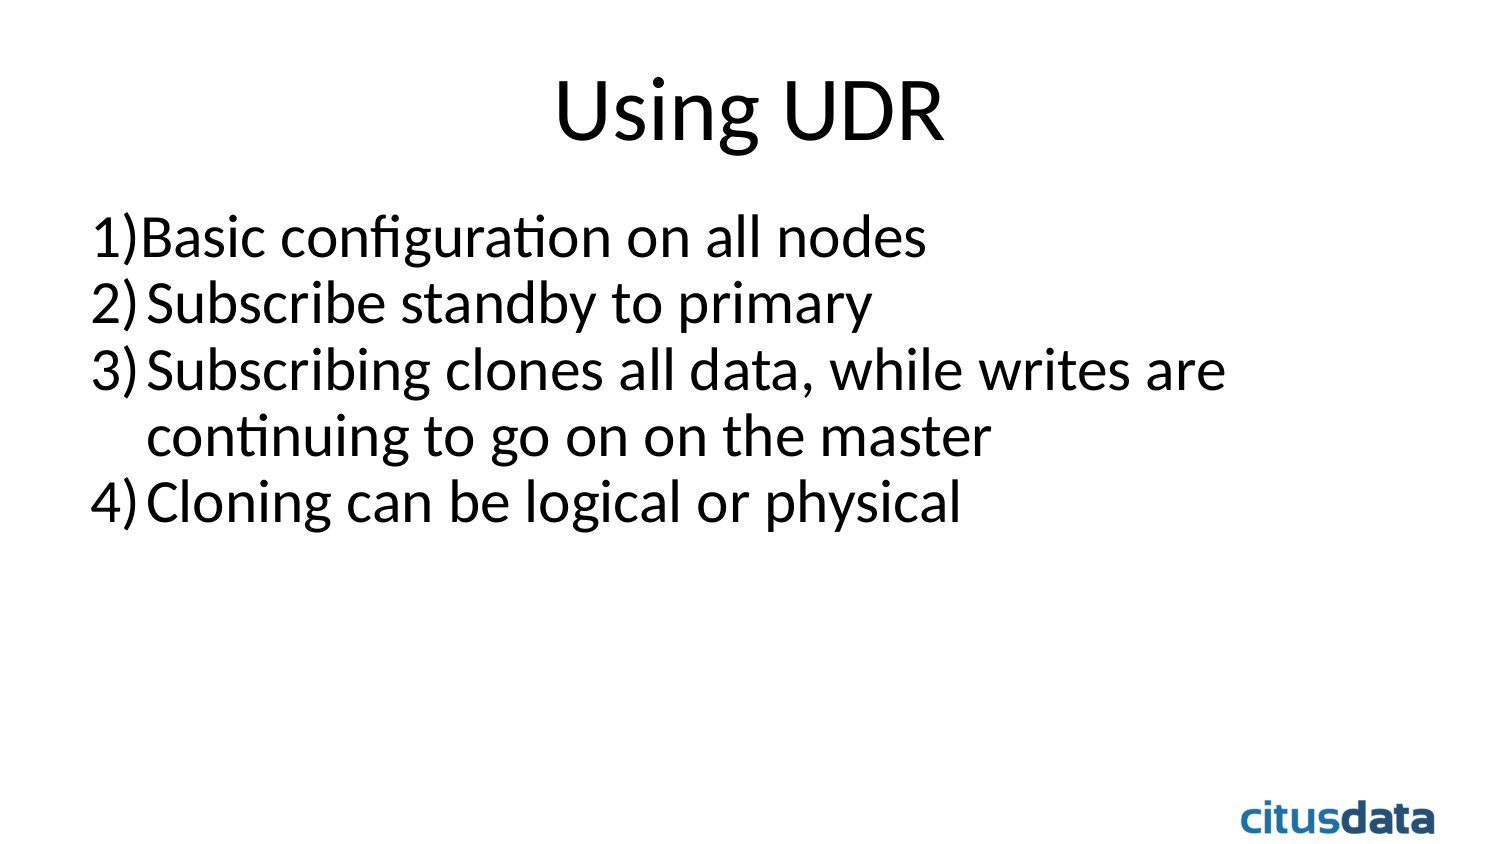

# Using UDR
Basic configuration on all nodes
Subscribe standby to primary
Subscribing clones all data, while writes are continuing to go on on the master
Cloning can be logical or physical